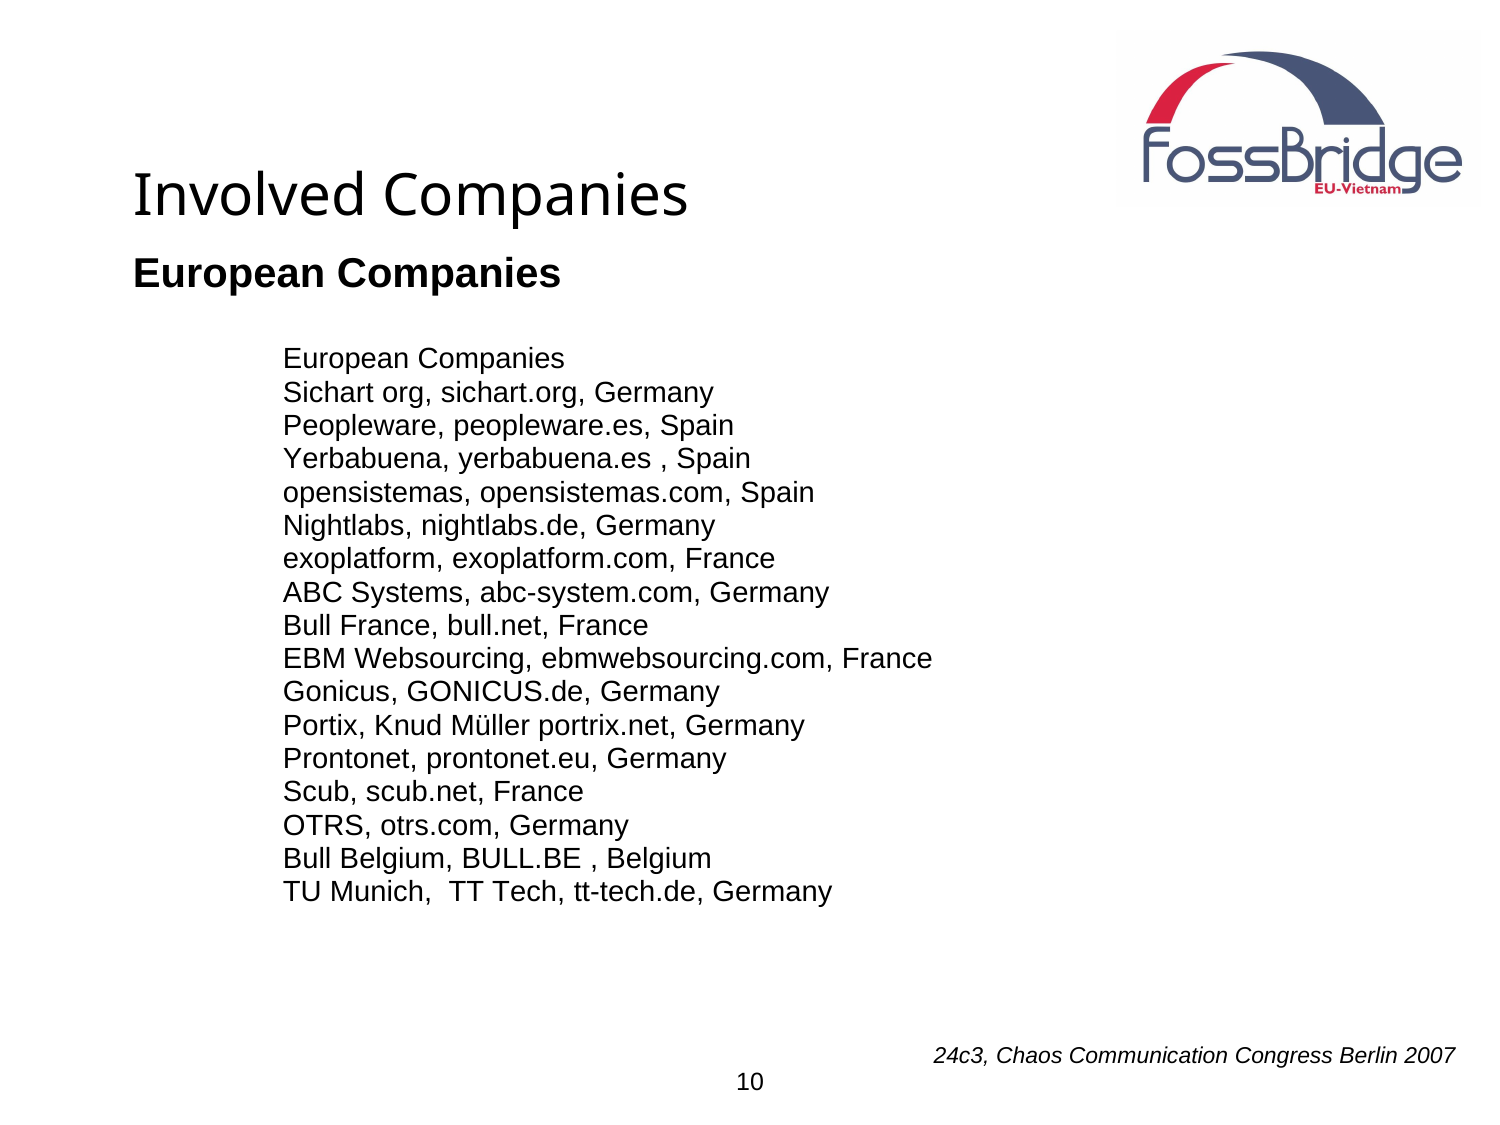

# Involved Companies
European Companies
European Companies
Sichart org, sichart.org, Germany
Peopleware, peopleware.es, Spain
Yerbabuena, yerbabuena.es , Spain
opensistemas, opensistemas.com, Spain
Nightlabs, nightlabs.de, Germany
exoplatform, exoplatform.com, France
ABC Systems, abc-system.com, Germany
Bull France, bull.net, France
EBM Websourcing, ebmwebsourcing.com, France
Gonicus, GONICUS.de, Germany
Portix, Knud Müller portrix.net, Germany
Prontonet, prontonet.eu, Germany
Scub, scub.net, France
OTRS, otrs.com, Germany
Bull Belgium, BULL.BE , Belgium
TU Munich, TT Tech, tt-tech.de, Germany